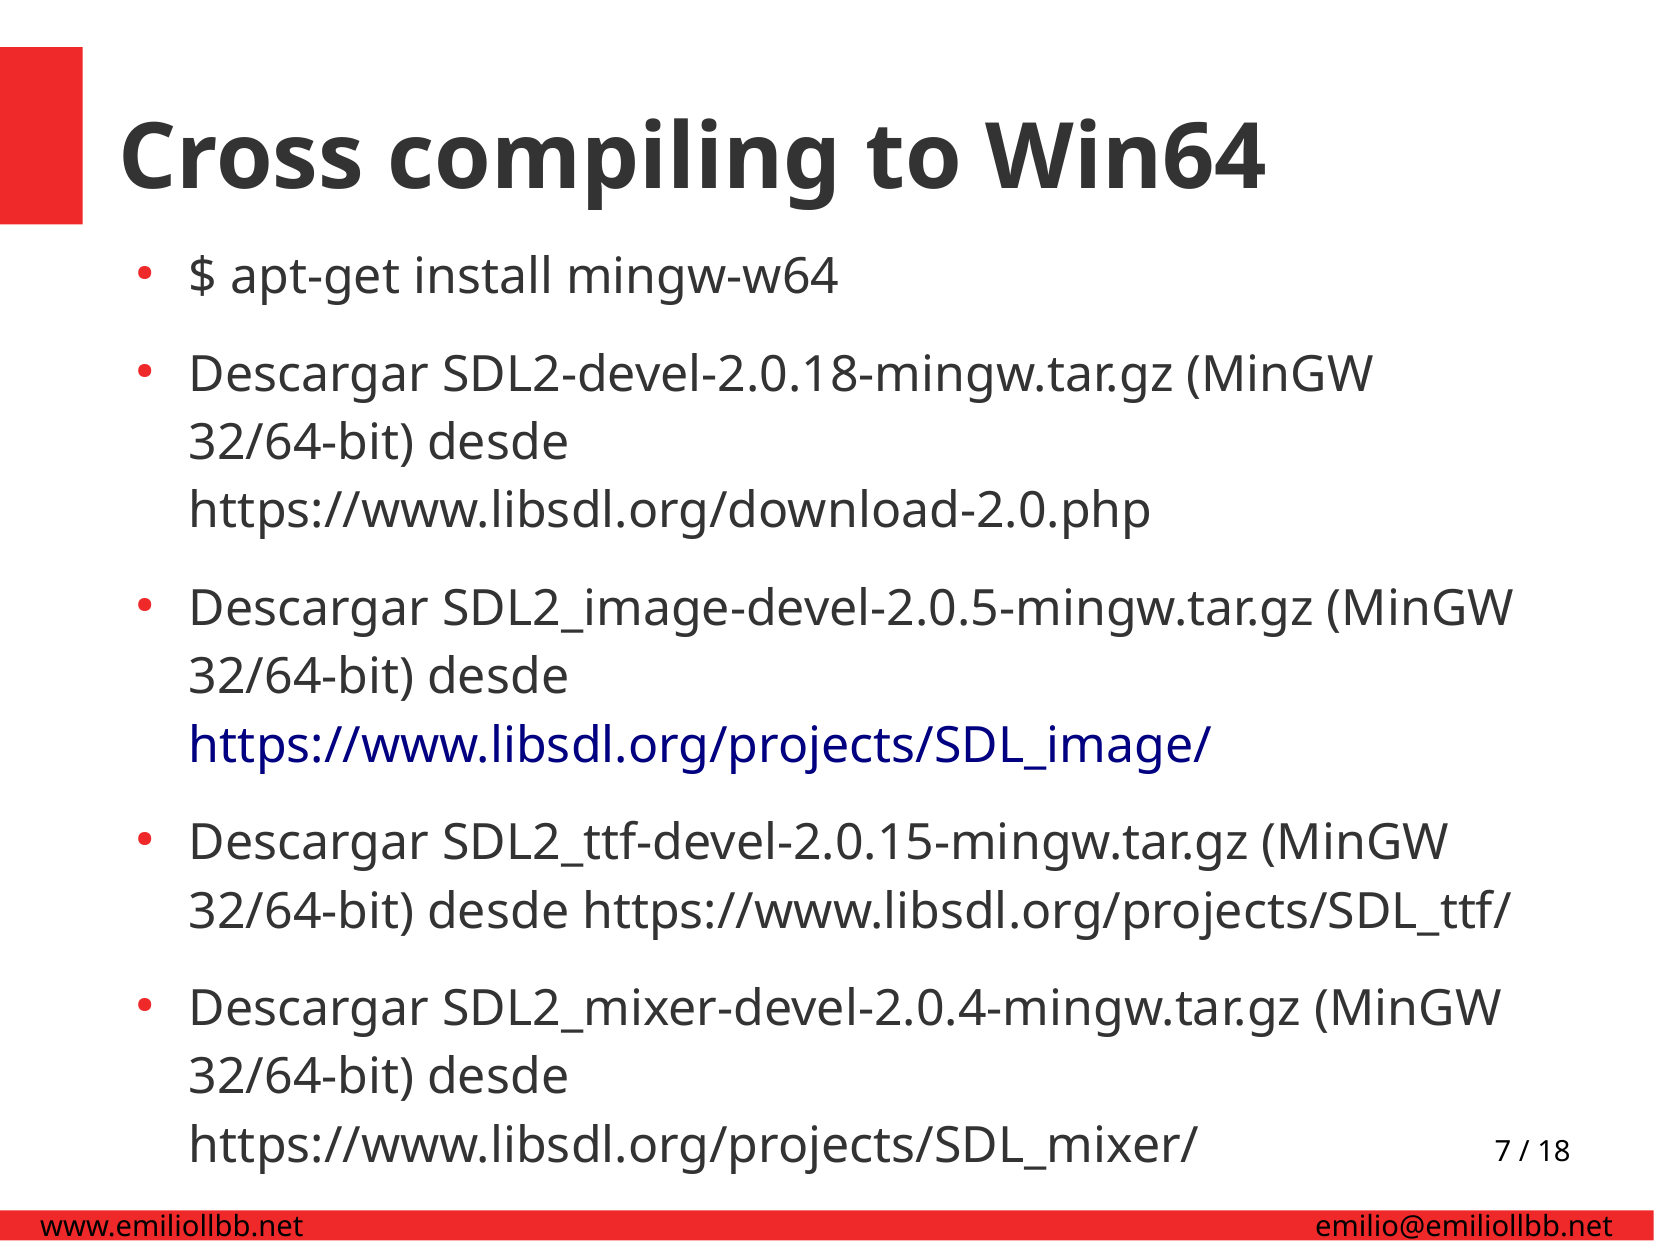

# Cross compiling to Win64
$ apt-get install mingw-w64
Descargar SDL2-devel-2.0.18-mingw.tar.gz (MinGW 32/64-bit) desde https://www.libsdl.org/download-2.0.php
Descargar SDL2_image-devel-2.0.5-mingw.tar.gz (MinGW 32/64-bit) desde https://www.libsdl.org/projects/SDL_image/
Descargar SDL2_ttf-devel-2.0.15-mingw.tar.gz (MinGW 32/64-bit) desde https://www.libsdl.org/projects/SDL_ttf/
Descargar SDL2_mixer-devel-2.0.4-mingw.tar.gz (MinGW 32/64-bit) desde https://www.libsdl.org/projects/SDL_mixer/
7